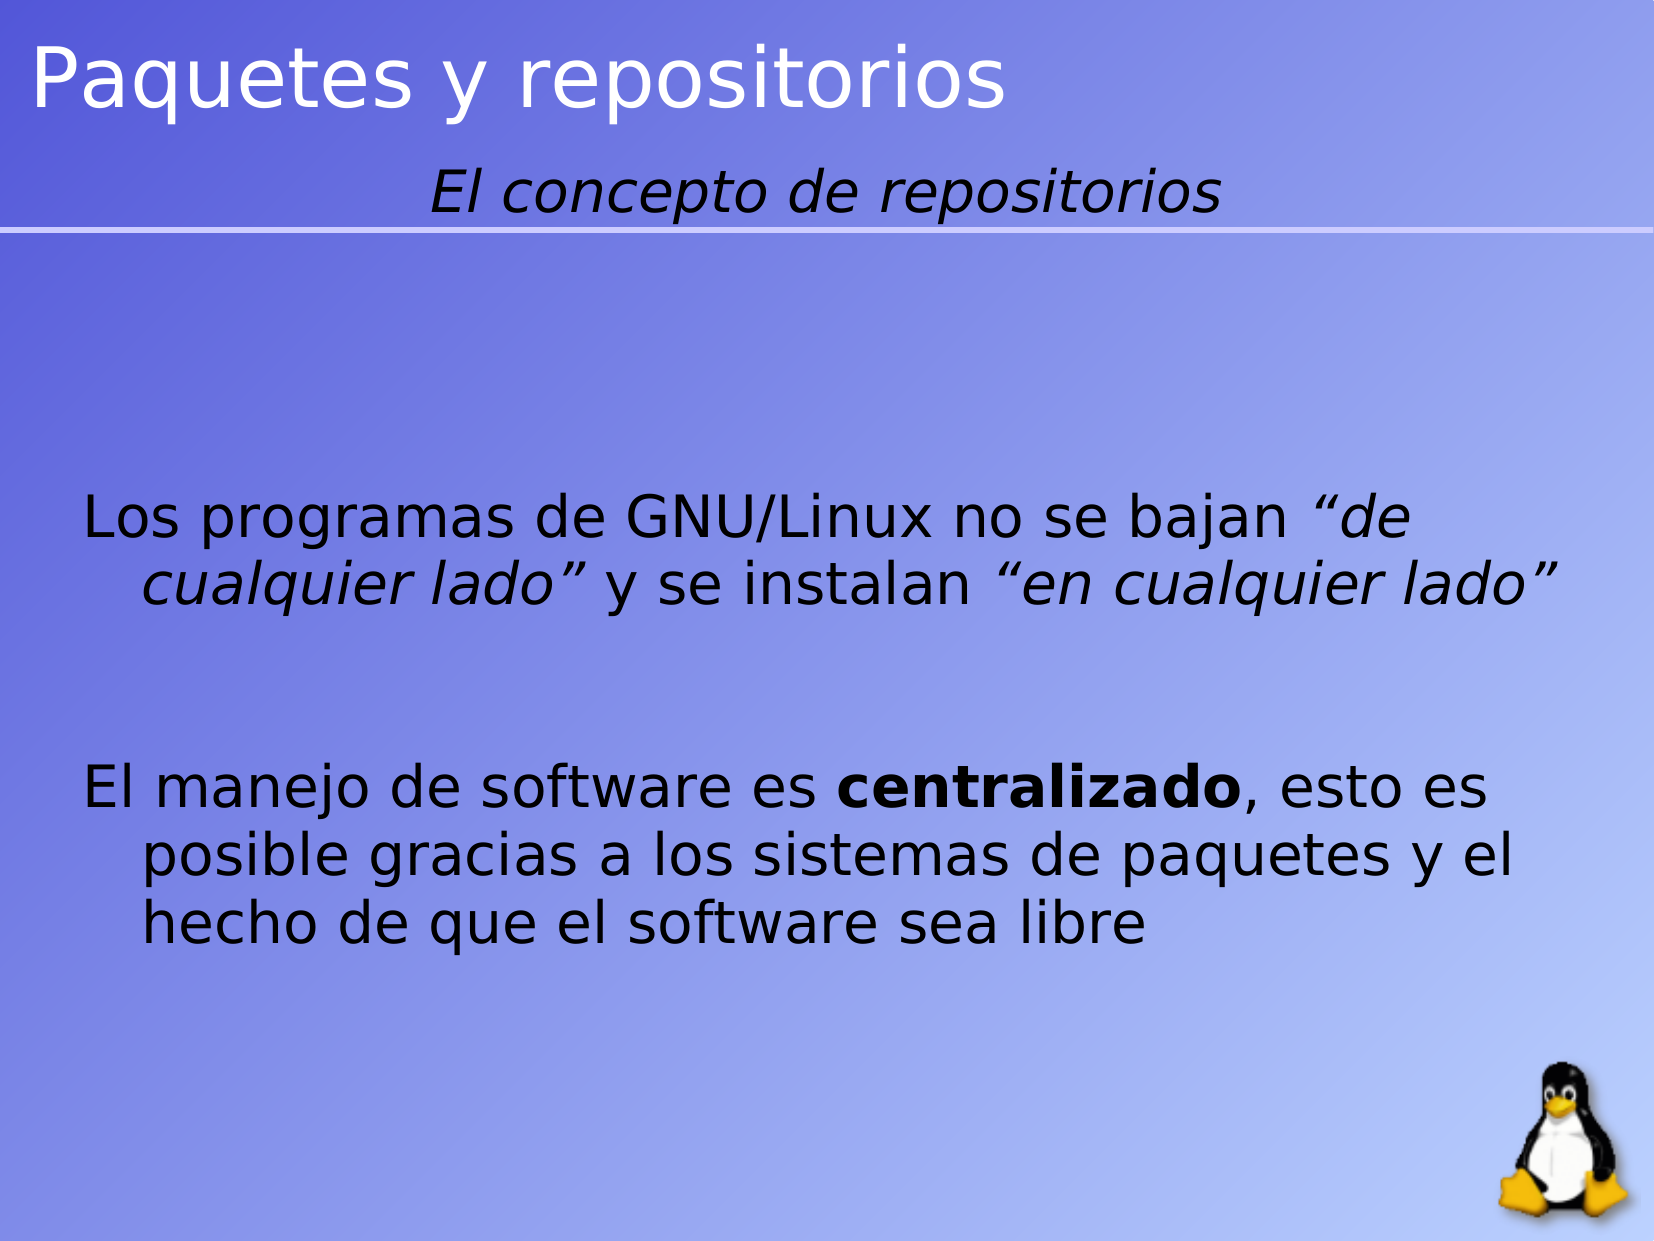

# Paquetes y repositorios
El concepto de repositorios
Los programas de GNU/Linux no se bajan “de cualquier lado” y se instalan “en cualquier lado”
El manejo de software es centralizado, esto es posible gracias a los sistemas de paquetes y el hecho de que el software sea libre